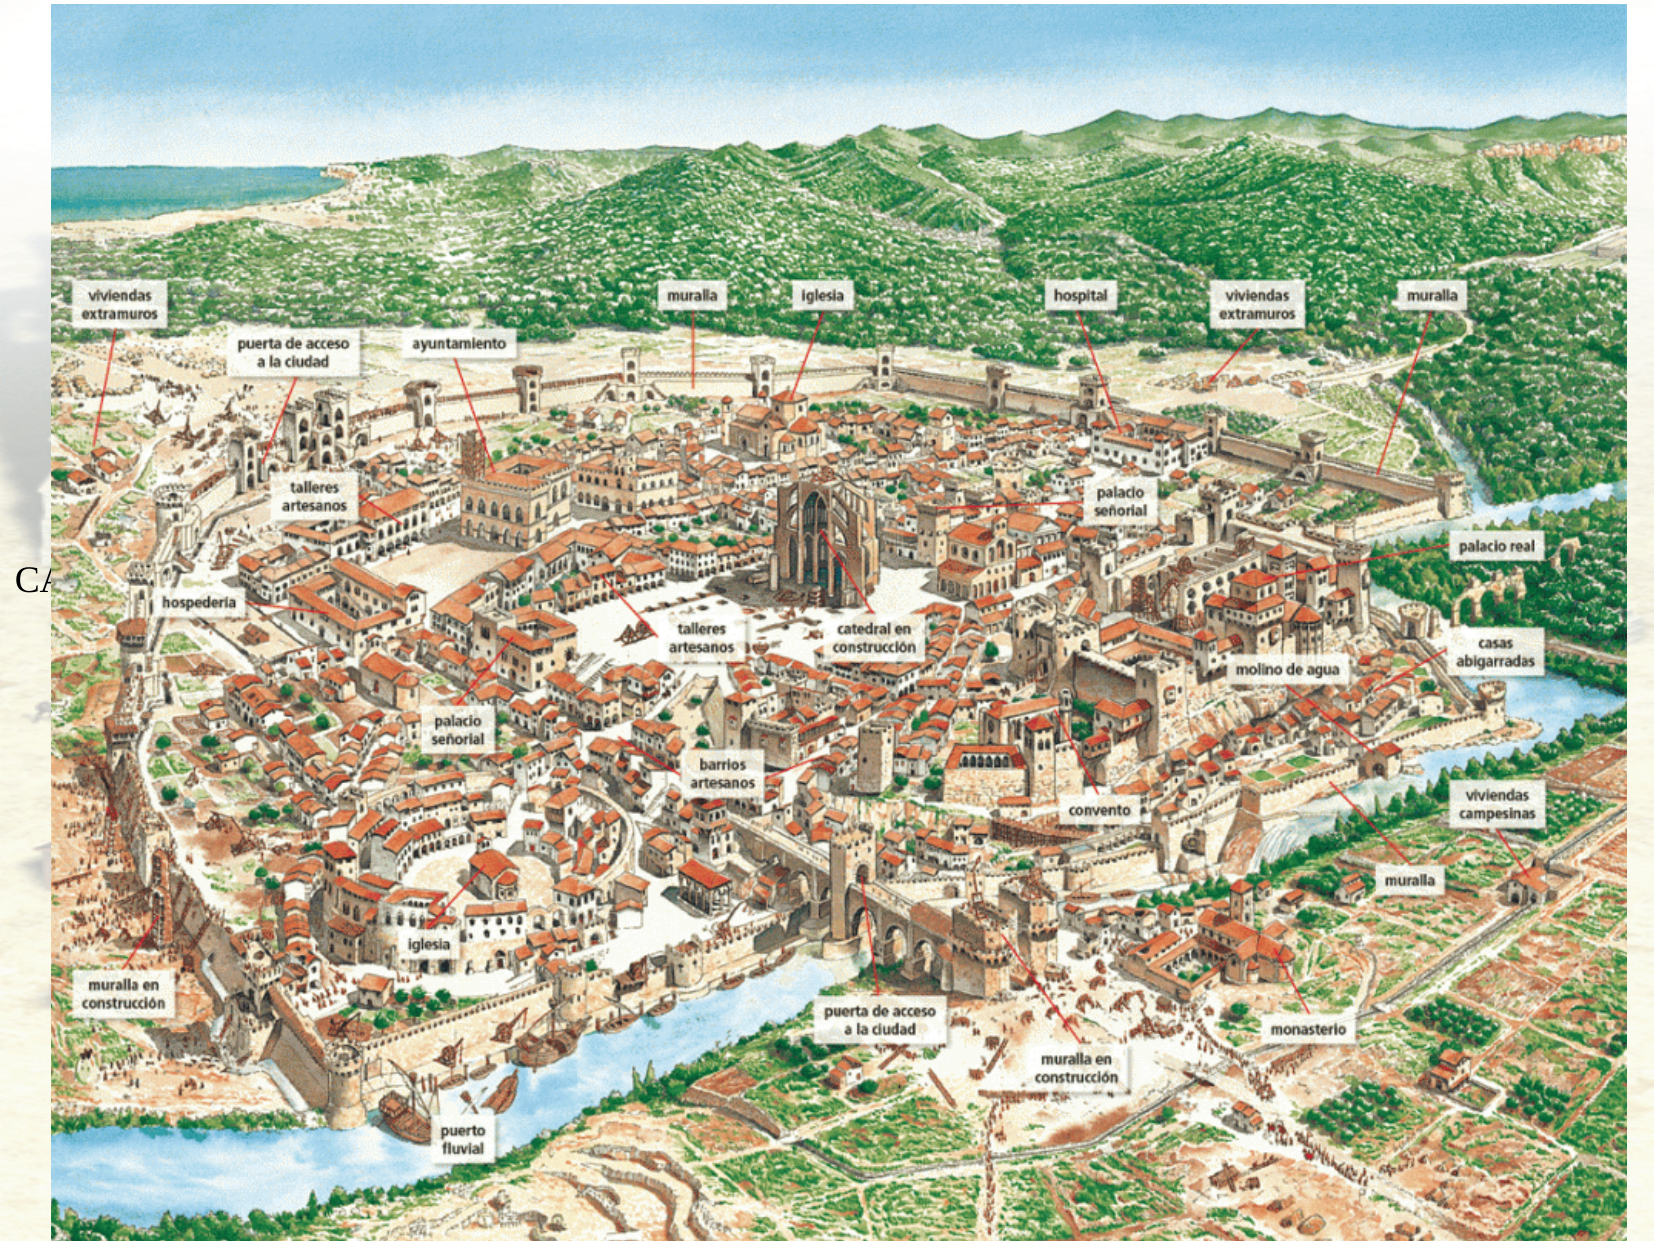

LAS CIUDADES MEDIEVALES I
CRECIMIENTO DEMOGRÁFICO
CAUSAS RENACER
URBANO
REVOLUCIÓN
AGRÍCOLA
MEJORES RENDIMIENTOS
FIN INVASIONES
ESTABILIDAD POLÍTICA